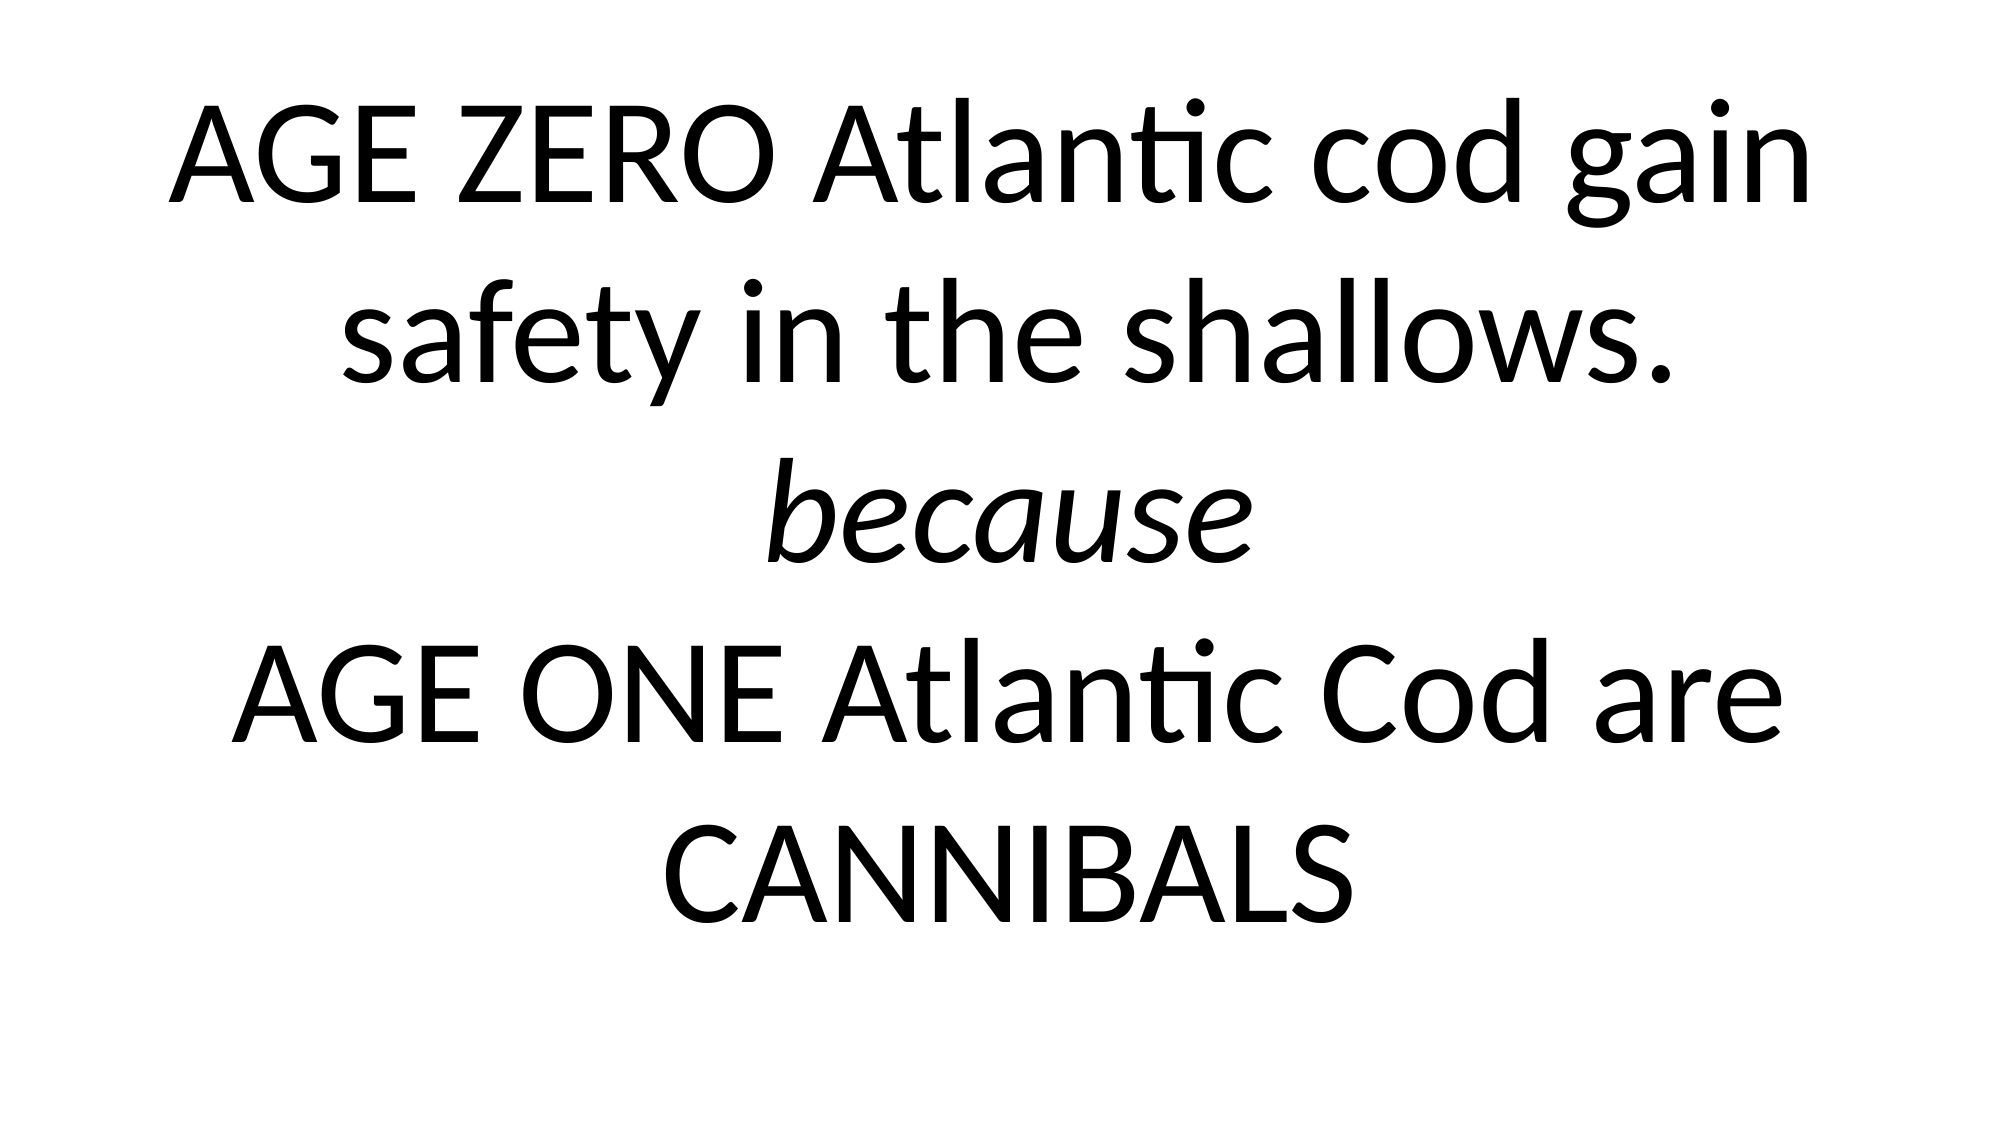

AGE ZERO Atlantic cod gain
safety in the shallows.
because
AGE ONE Atlantic Cod are
CANNIBALS